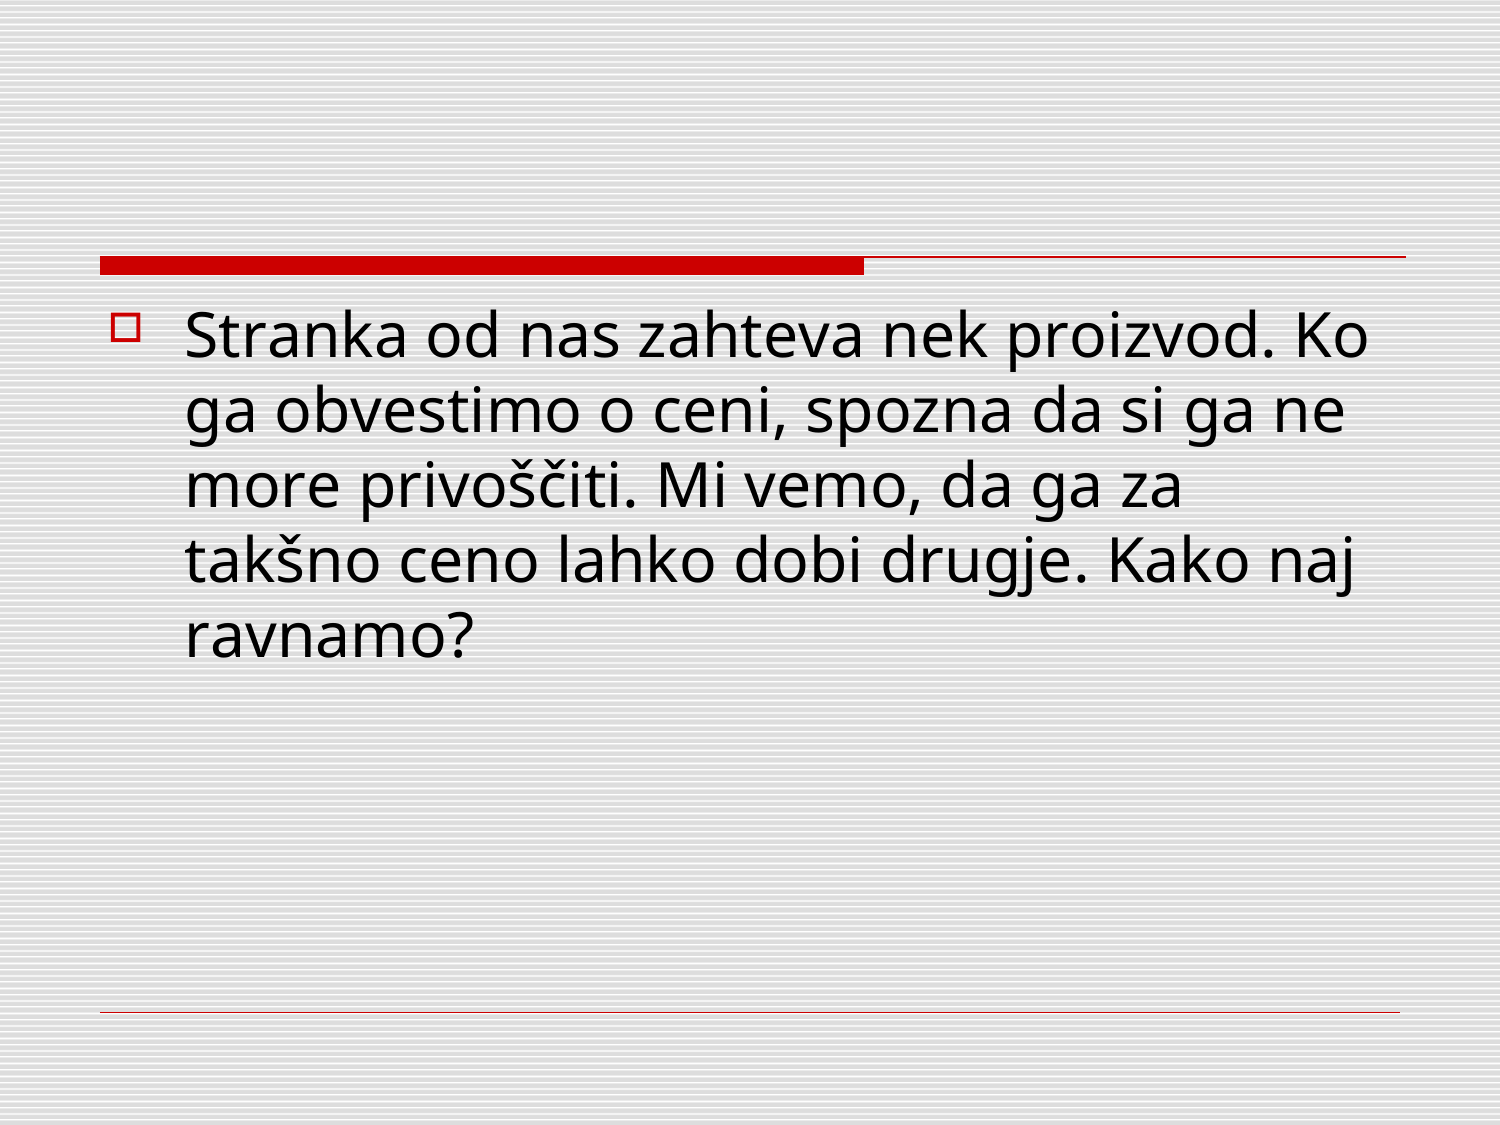

#
Stranka od nas zahteva nek proizvod. Ko ga obvestimo o ceni, spozna da si ga ne more privoščiti. Mi vemo, da ga za takšno ceno lahko dobi drugje. Kako naj ravnamo?